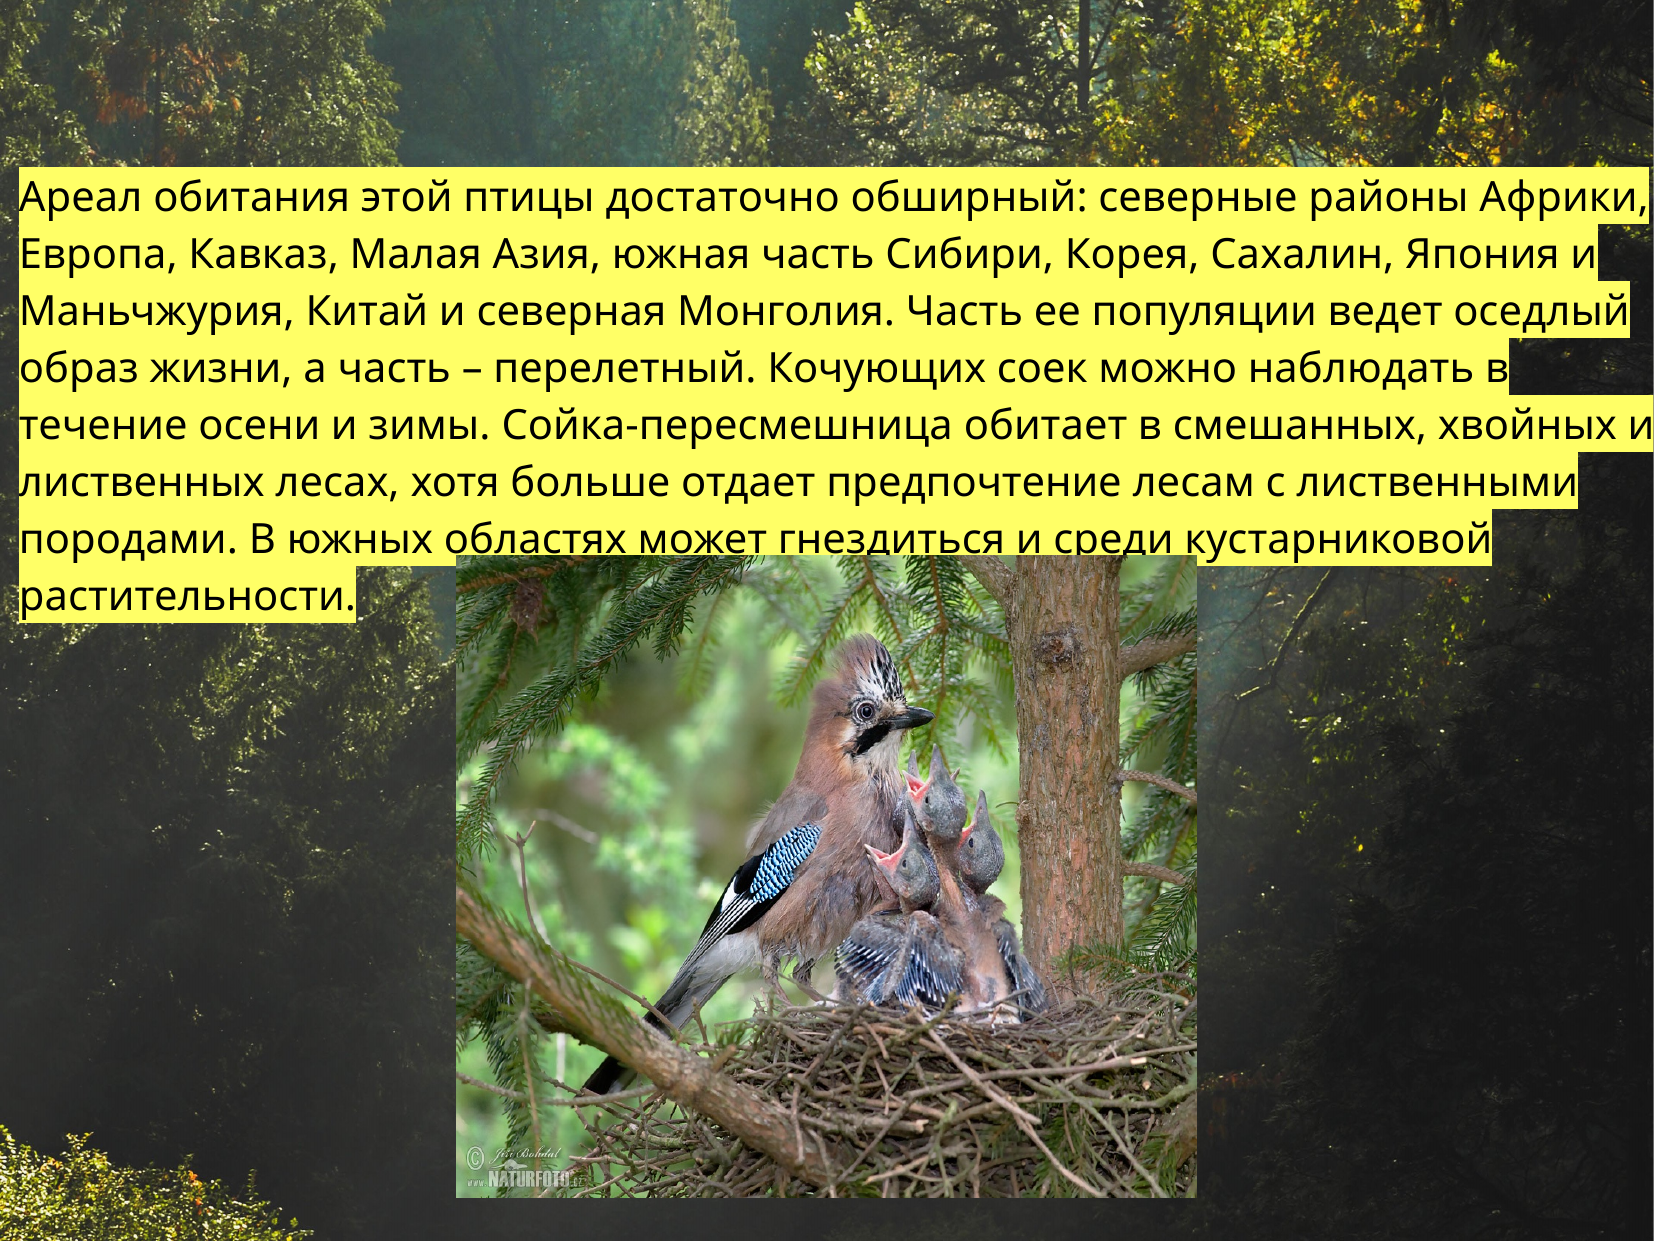

Ареал обитания этой птицы достаточно обширный: северные районы Африки, Европа, Кавказ, Малая Азия, южная часть Сибири, Корея, Сахалин, Япония и Маньчжурия, Китай и северная Монголия. Часть ее популяции ведет оседлый образ жизни, а часть – перелетный. Кочующих соек можно наблюдать в течение осени и зимы. Сойка-пересмешница обитает в смешанных, хвойных и лиственных лесах, хотя больше отдает предпочтение лесам с лиственными породами. В южных областях может гнездиться и среди кустарниковой растительности.